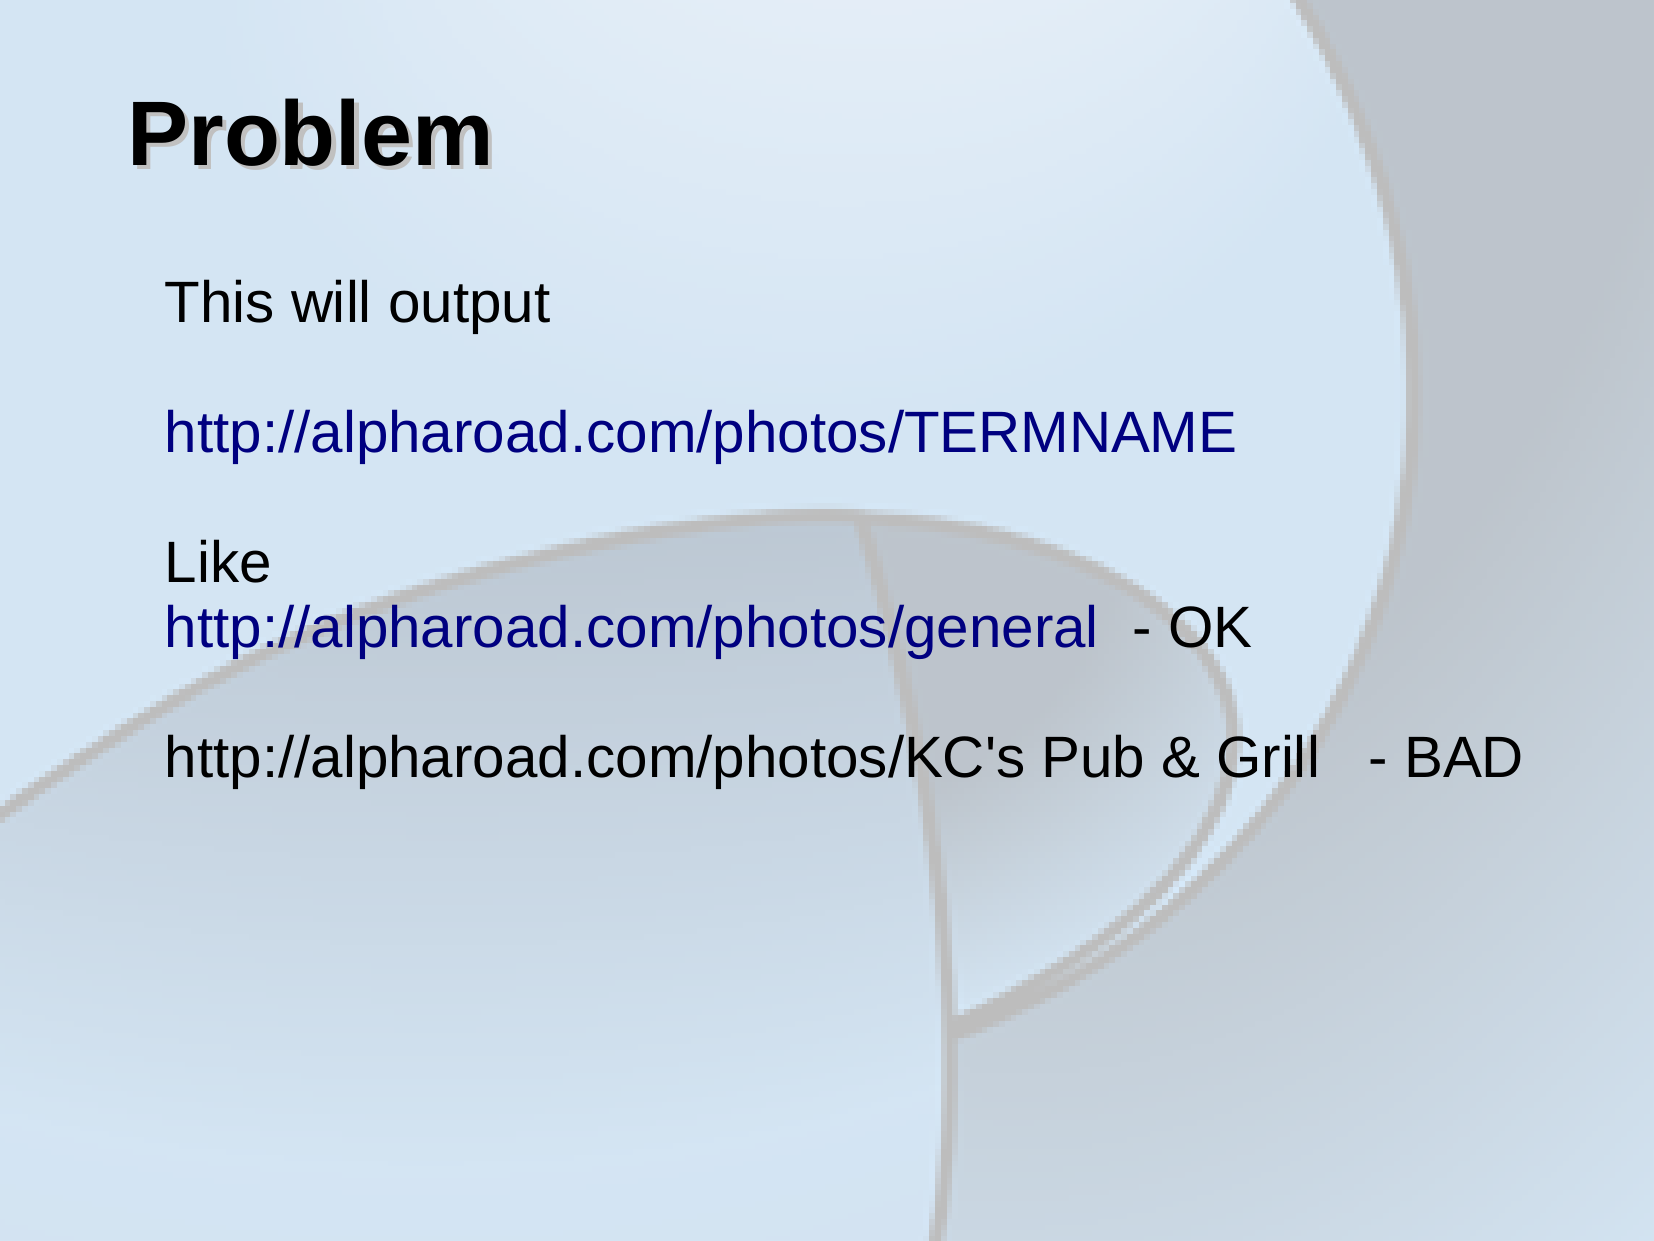

Problem
This will output
http://alpharoad.com/photos/TERMNAME
Like
http://alpharoad.com/photos/general - OK
http://alpharoad.com/photos/KC's Pub & Grill - BAD